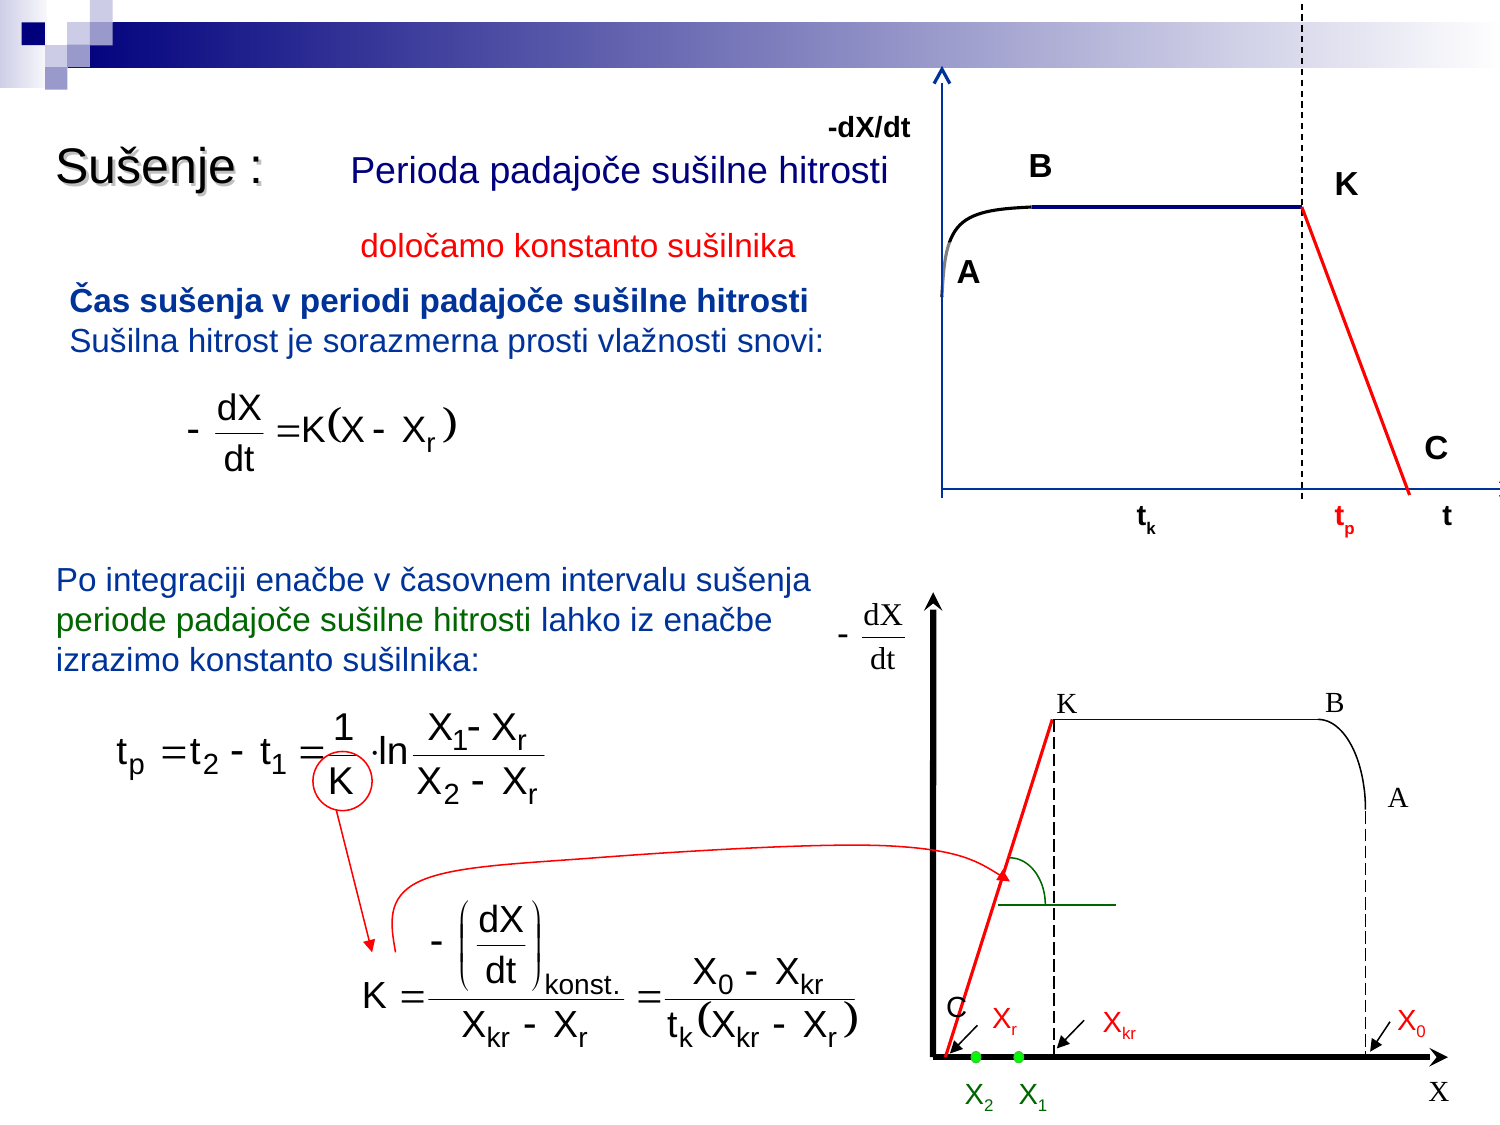

-dX/dt
B
K
A
C
tk
tp
t
Sušenje : Perioda padajoče sušilne hitrosti
 določamo konstanto sušilnika
Čas sušenja v periodi padajoče sušilne hitrosti
Sušilna hitrost je sorazmerna prosti vlažnosti snovi:
Po integraciji enačbe v časovnem intervalu sušenja periode padajoče sušilne hitrosti lahko iz enačbe izrazimo konstanto sušilnika:
B
K
A
C
Xr
X0
Xkr
X
X2 X1